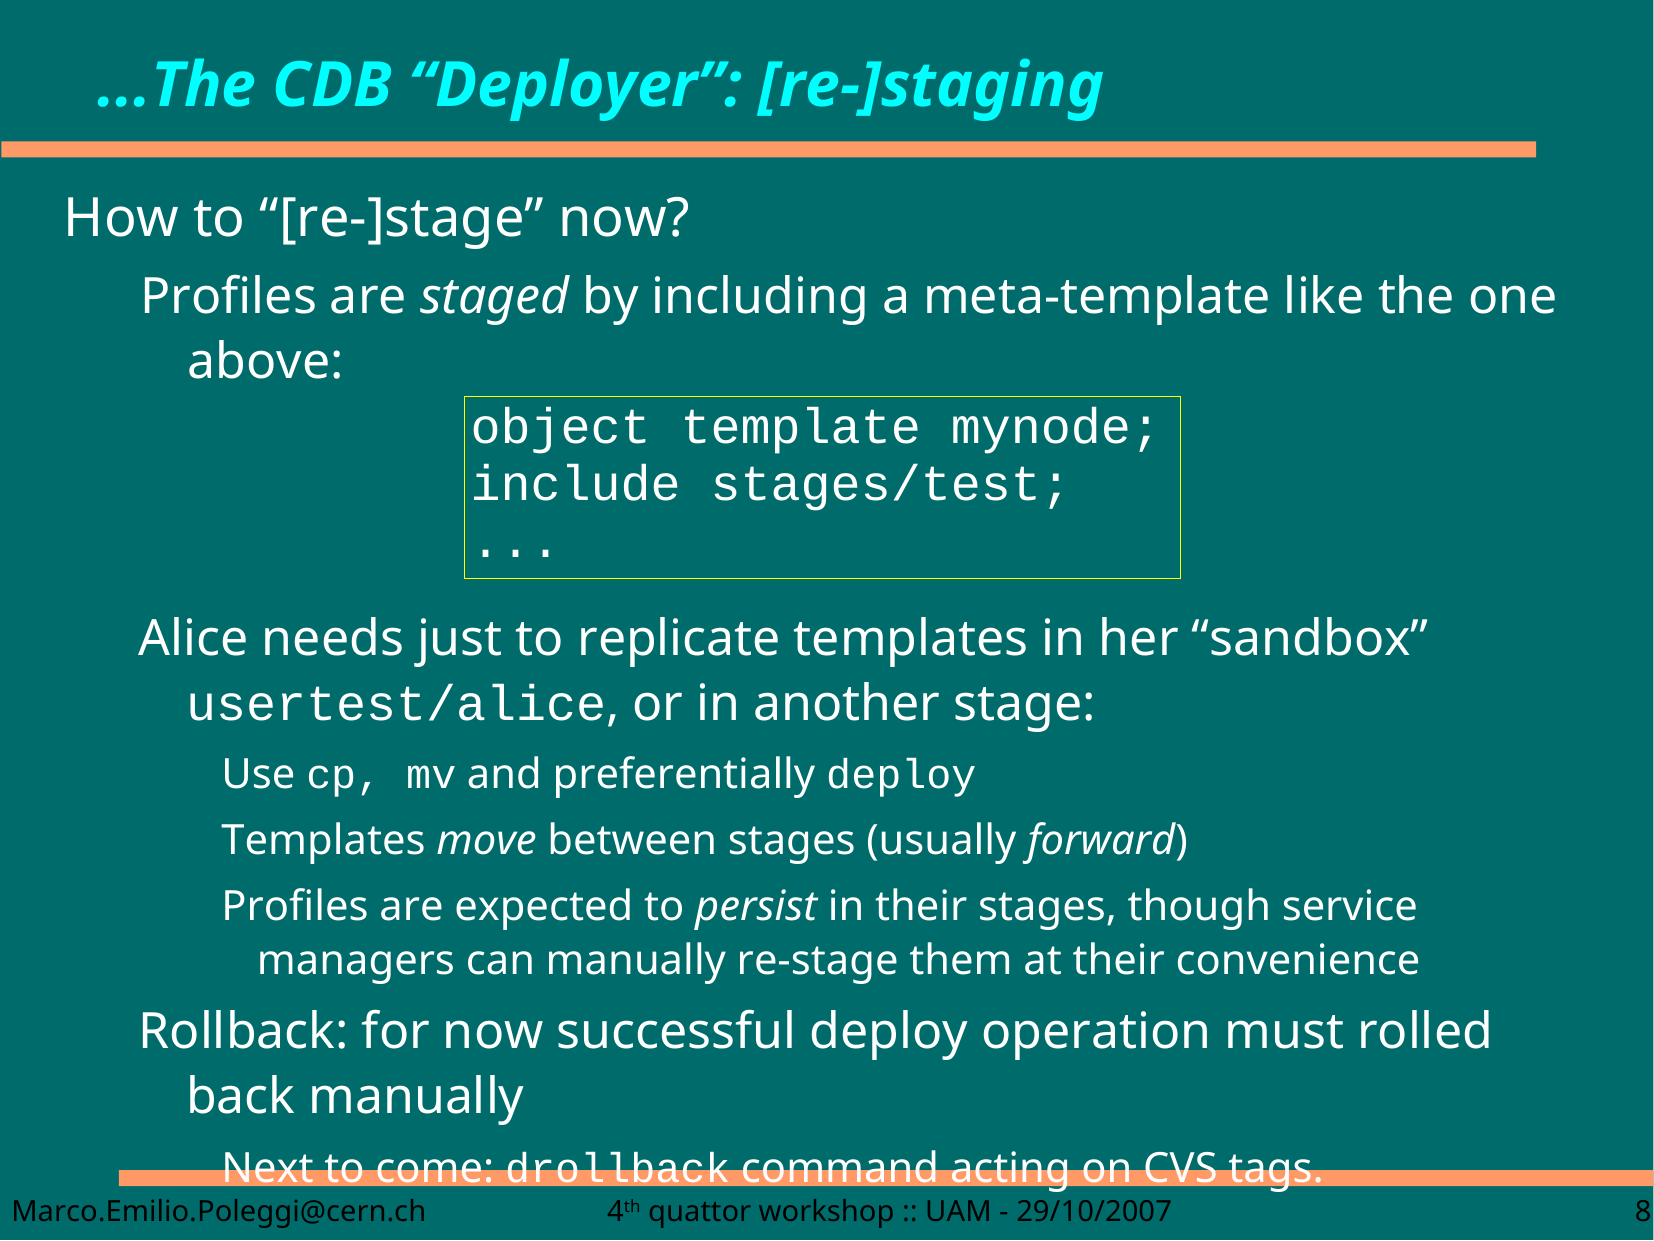

# ...The CDB “Deployer”: [re-]staging
How to “[re-]stage” now?
Profiles are staged by including a meta-template like the one above:
object template mynode;
include stages/test;
...
Alice needs just to replicate templates in her “sandbox” usertest/alice, or in another stage:
Use cp, mv and preferentially deploy
Templates move between stages (usually forward)
Profiles are expected to persist in their stages, though service managers can manually re-stage them at their convenience
Rollback: for now successful deploy operation must rolled back manually
Next to come: drollback command acting on CVS tags.